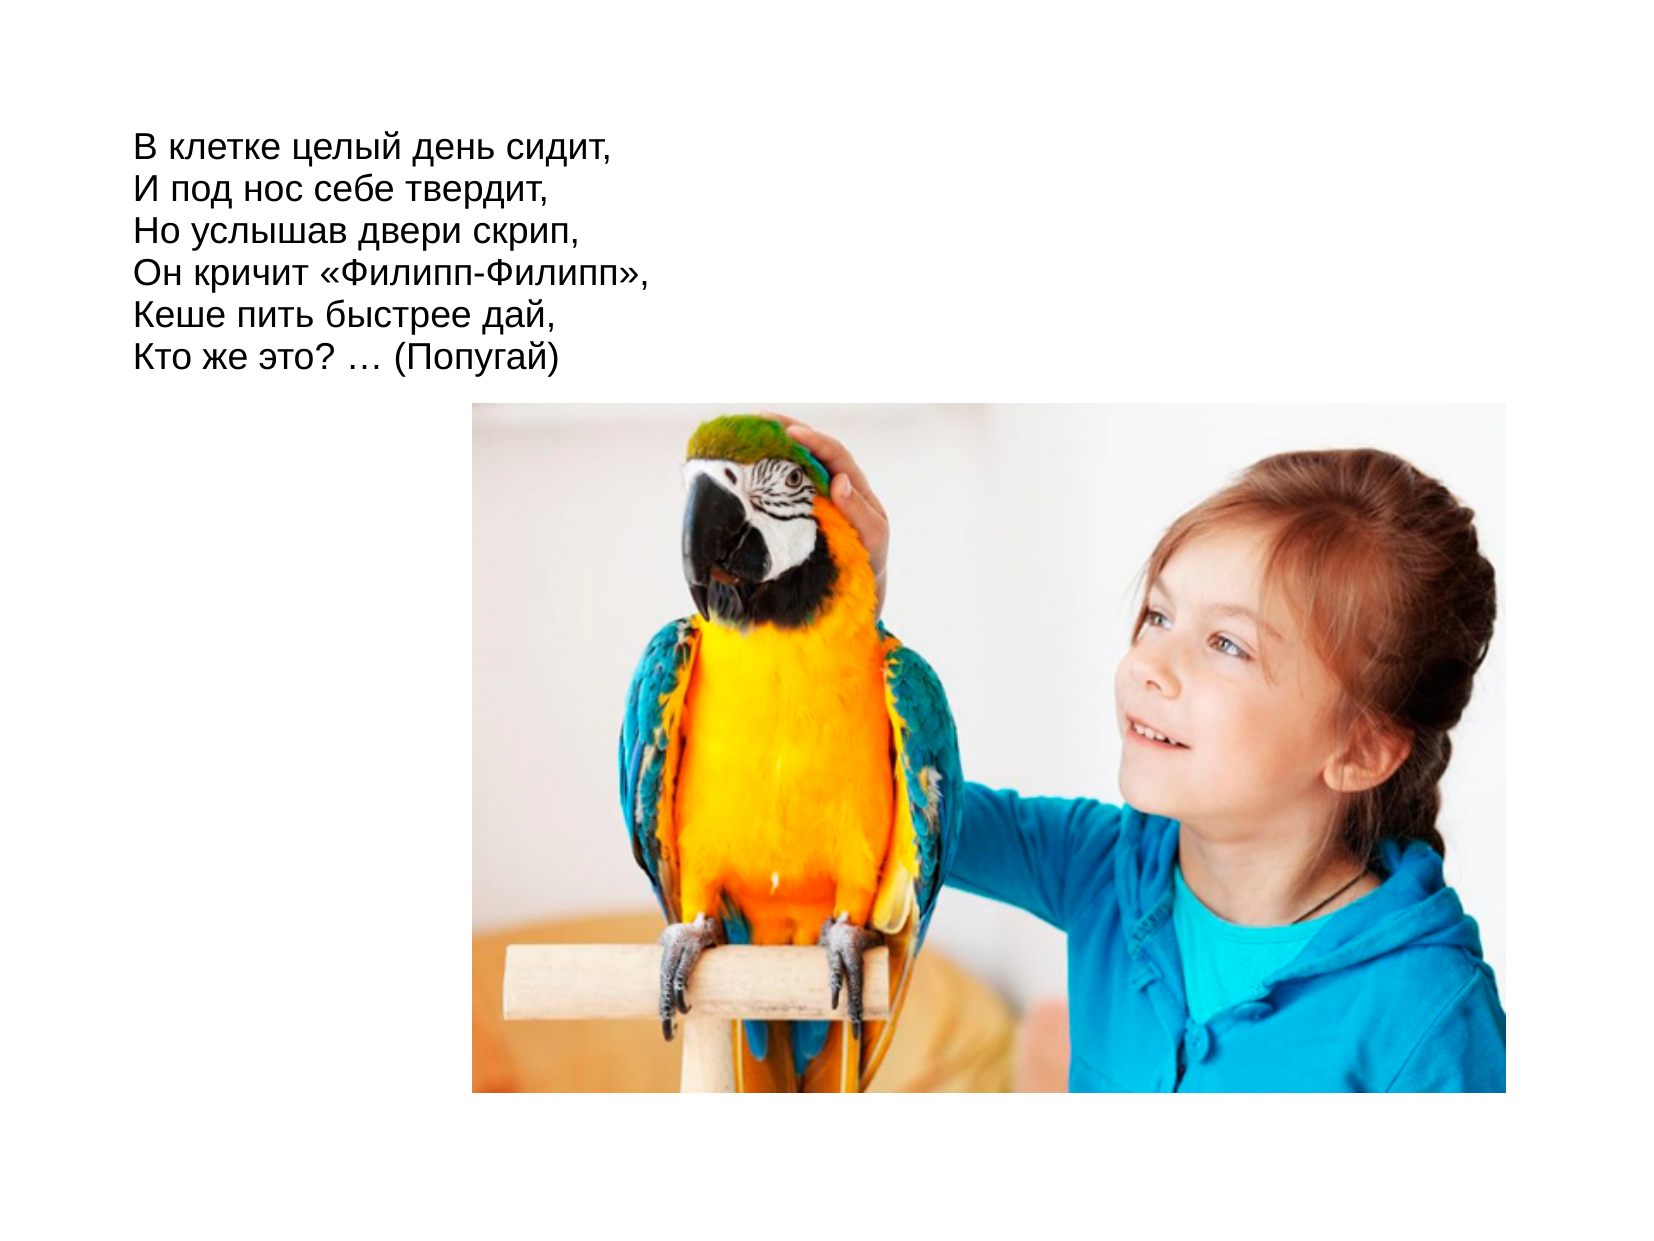

В клетке целый день сидит,
И под нос себе твердит,
Но услышав двери скрип,
Он кричит «Филипп-Филипп»,
Кеше пить быстрее дай,
Кто же это? … (Попугай)